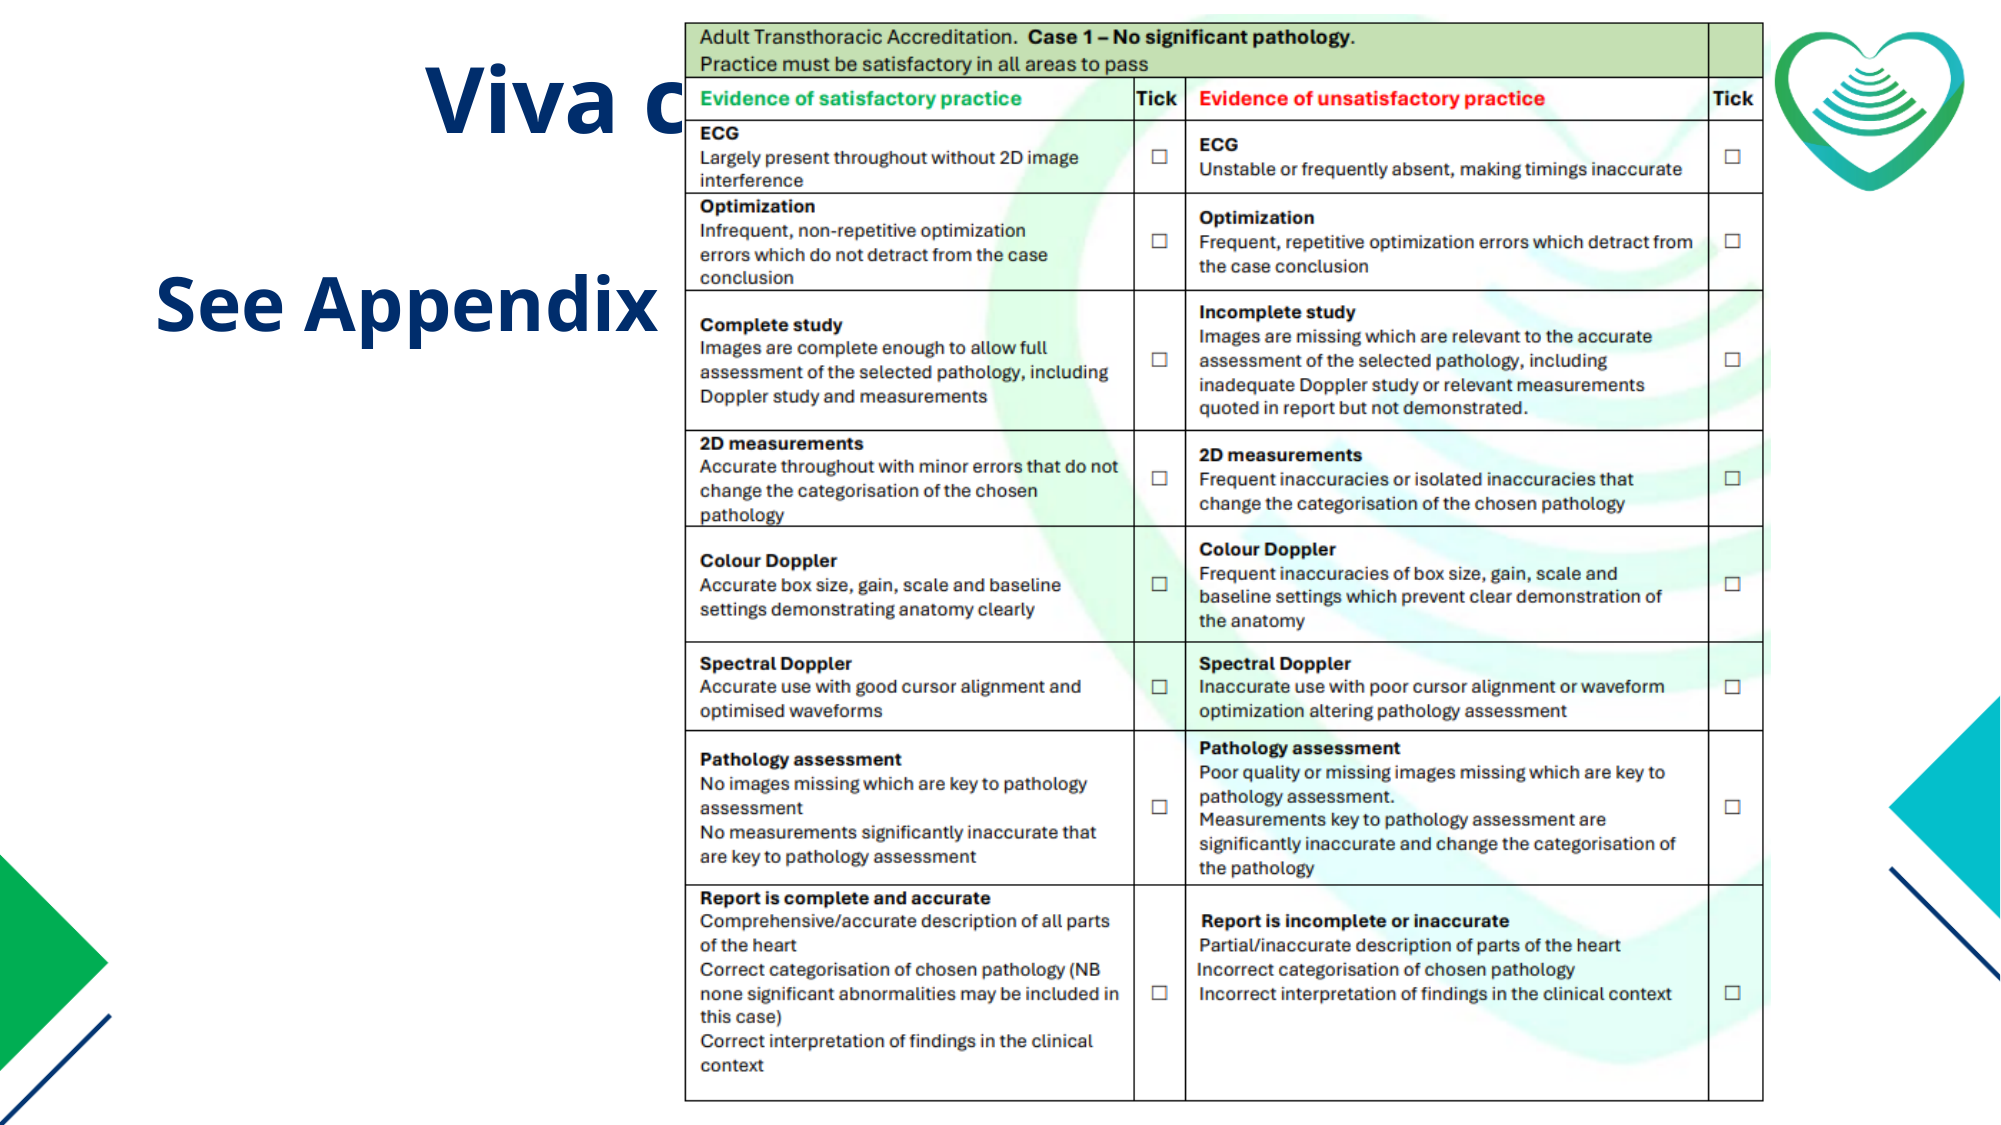

# Viva case marksheets- See Appendix 11 in the accreditation pack